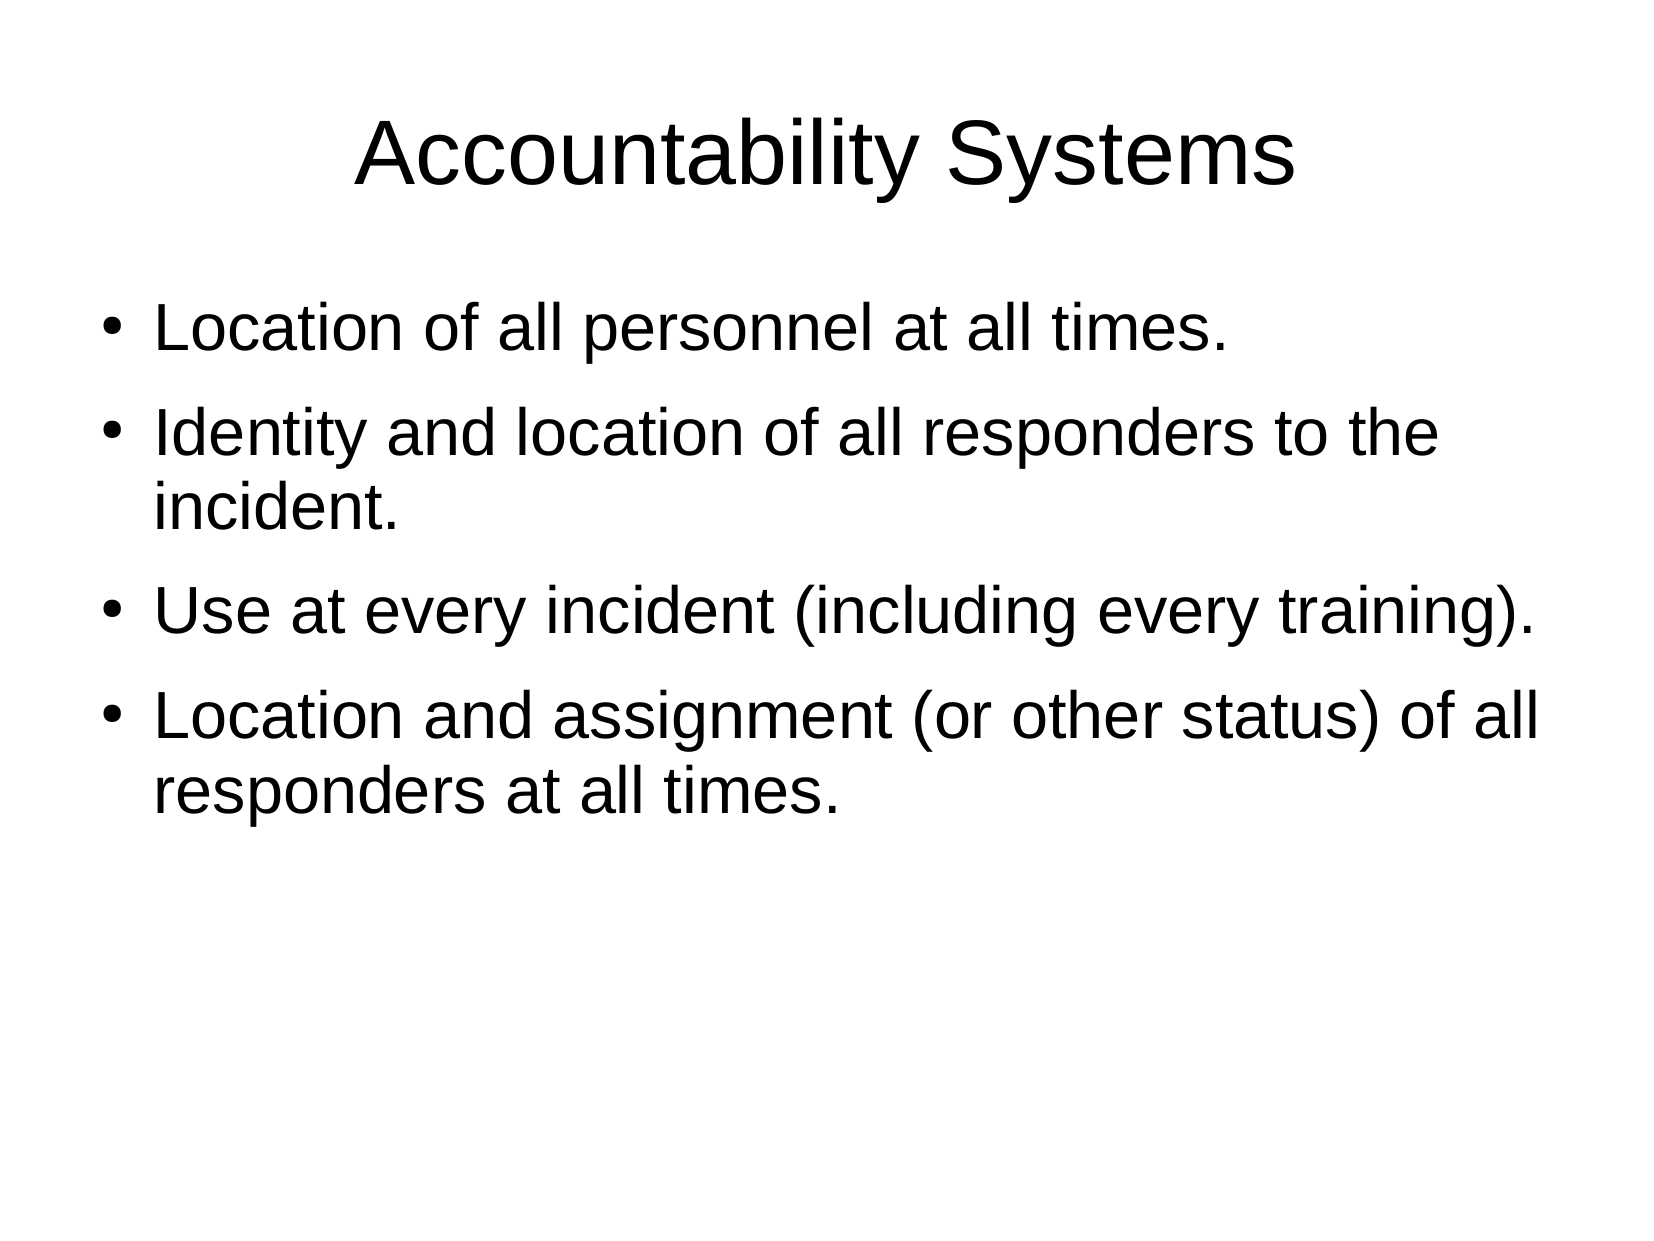

# Accountability Systems
Location of all personnel at all times.
Identity and location of all responders to the incident.
Use at every incident (including every training).
Location and assignment (or other status) of all responders at all times.